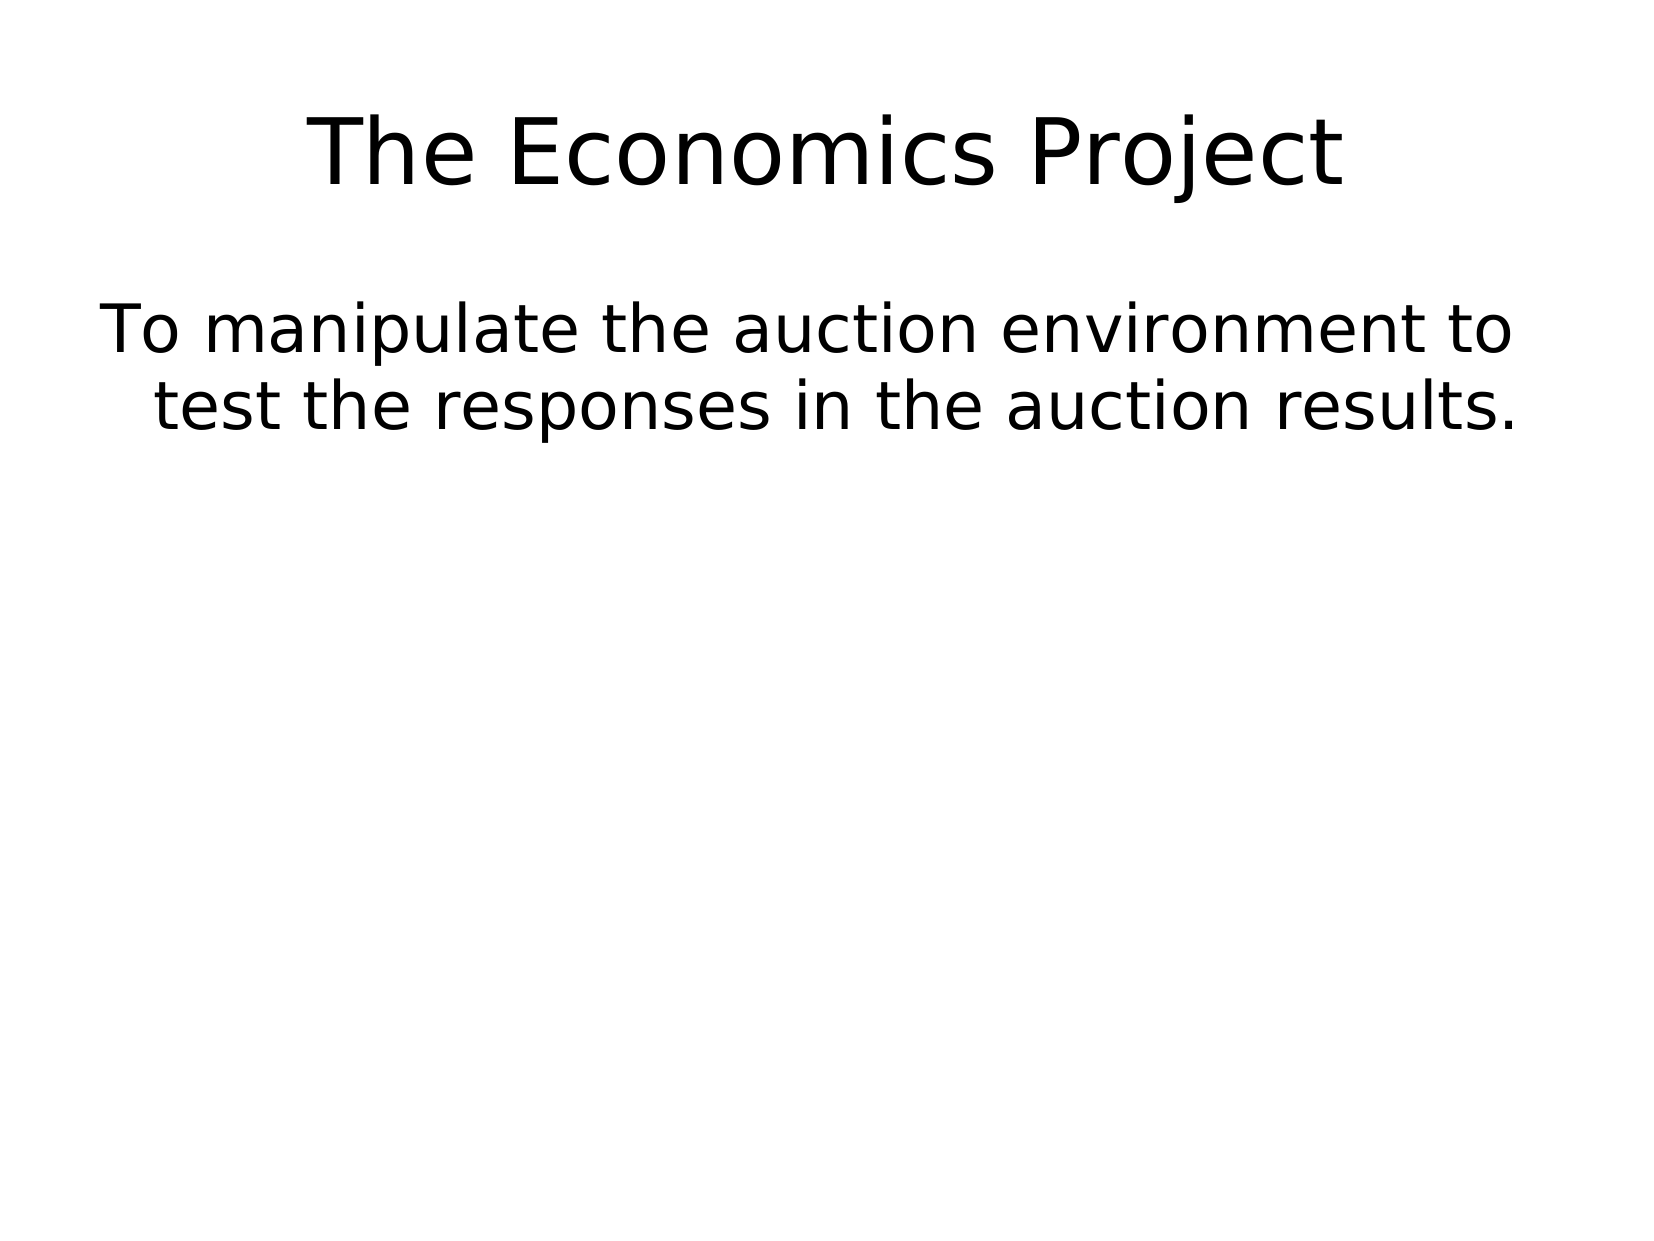

# The Economics Project
To manipulate the auction environment to test the responses in the auction results.